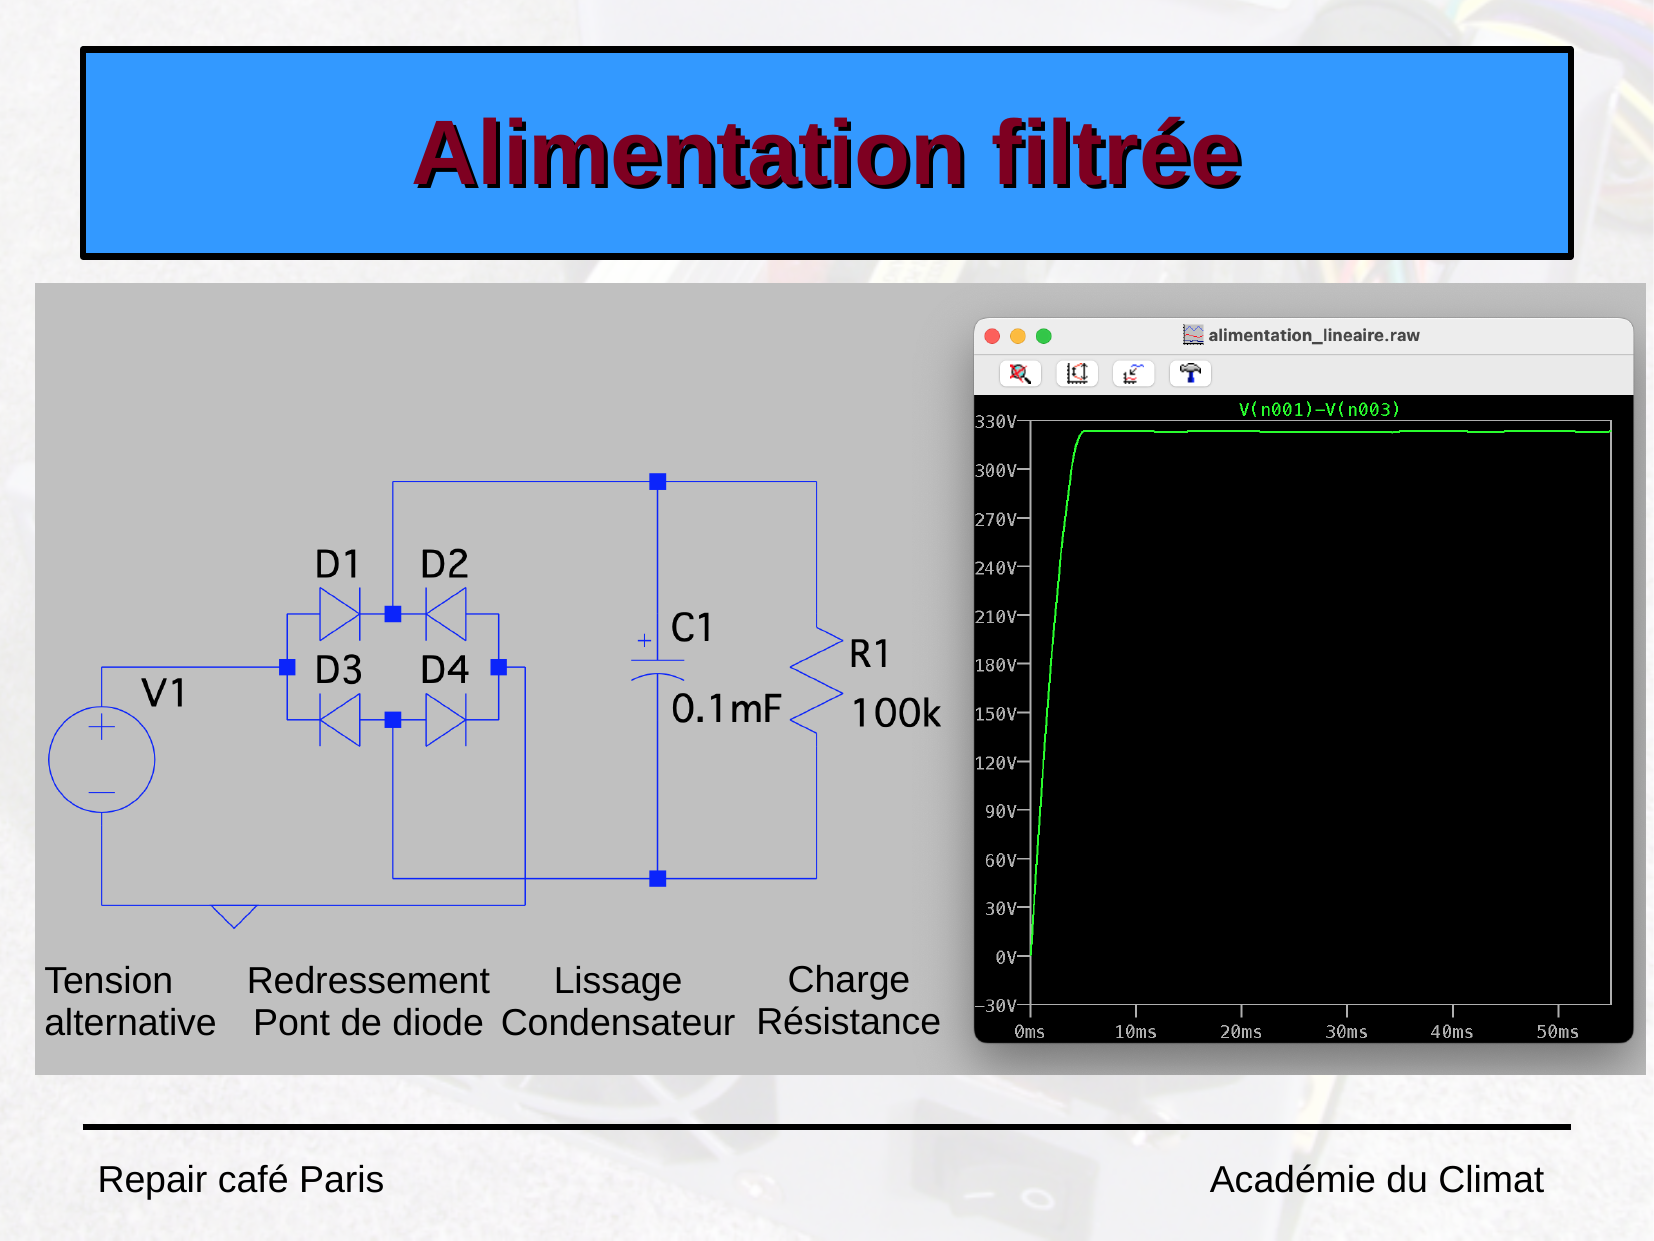

# Alimentation filtrée
Charge
Résistance
Redressement
Pont de diode
Lissage
Condensateur
Tension
alternative
Repair café Paris	Académie du Climat